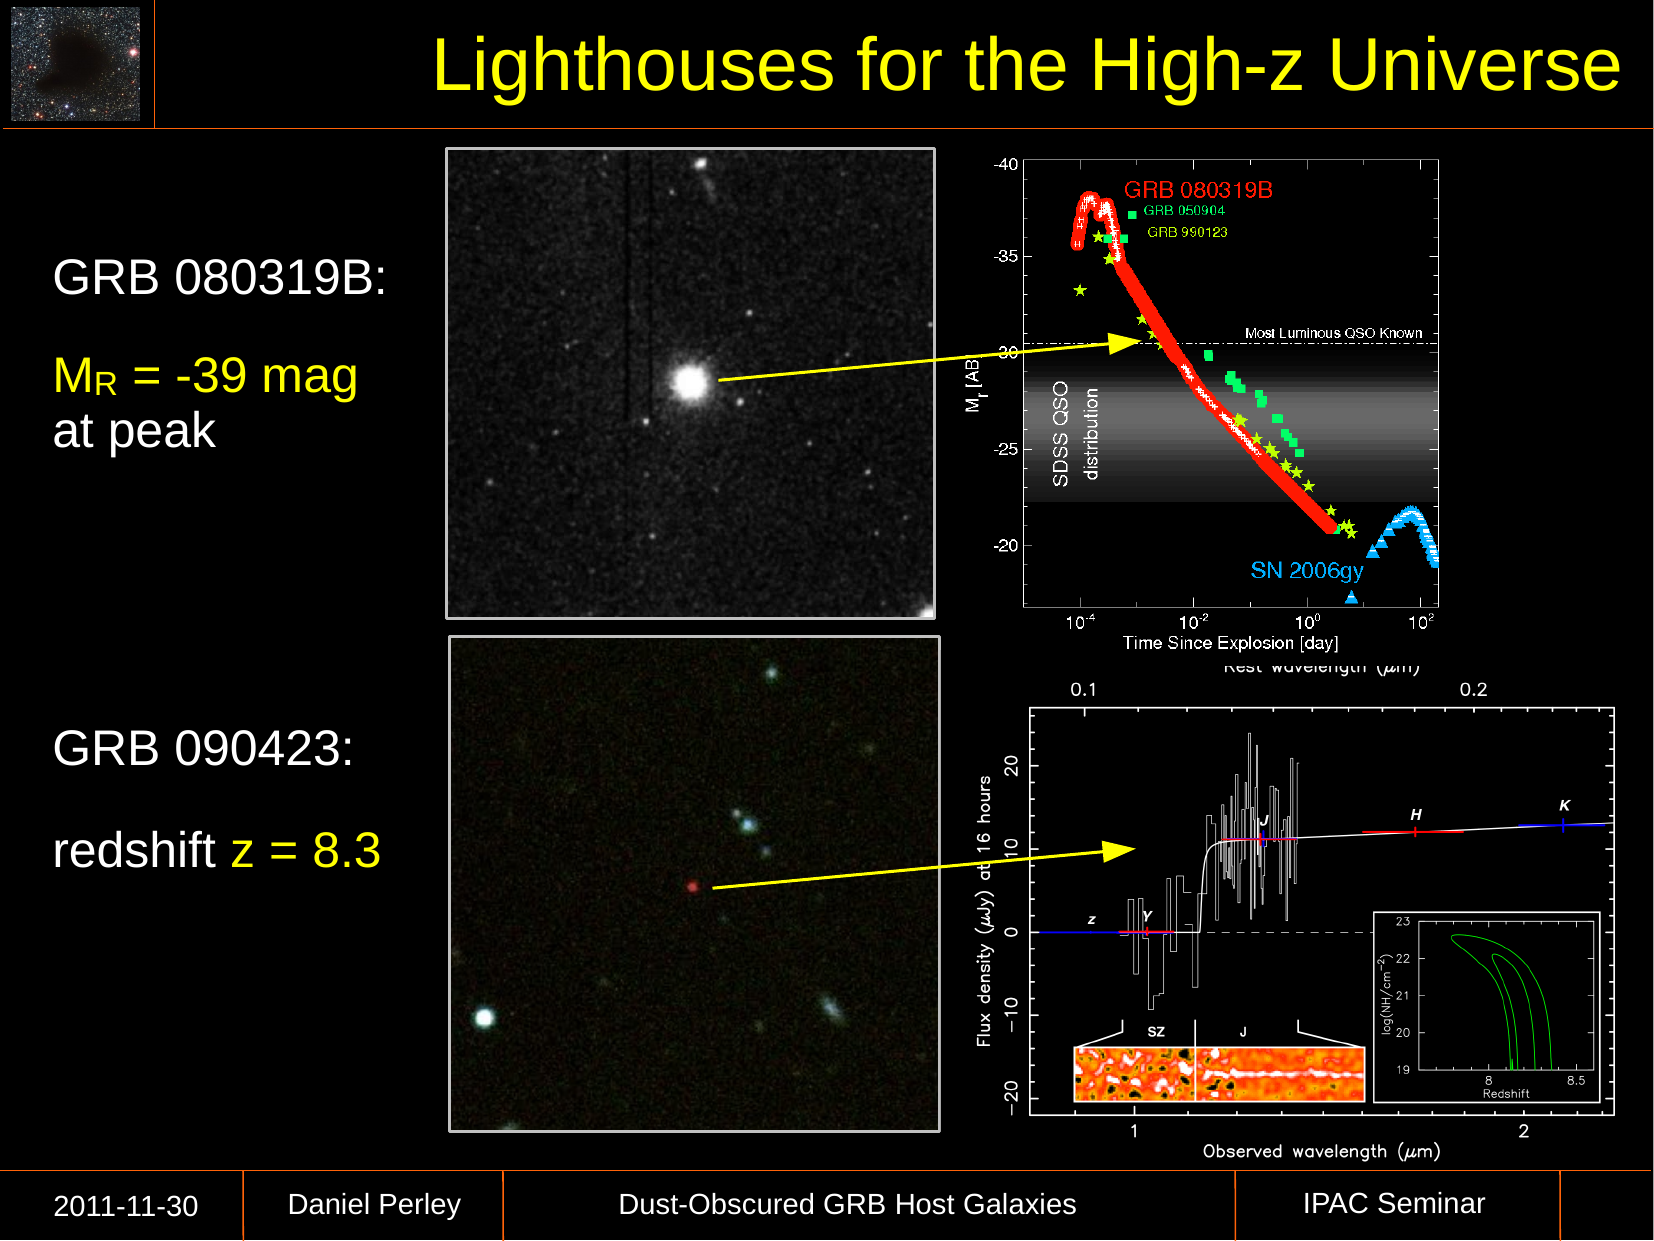

# Lighthouses for the High-z Universe
GRB 080319B:
MR = -39 mag at peak
GRB 090423:
redshift z = 8.3
2011-11-30